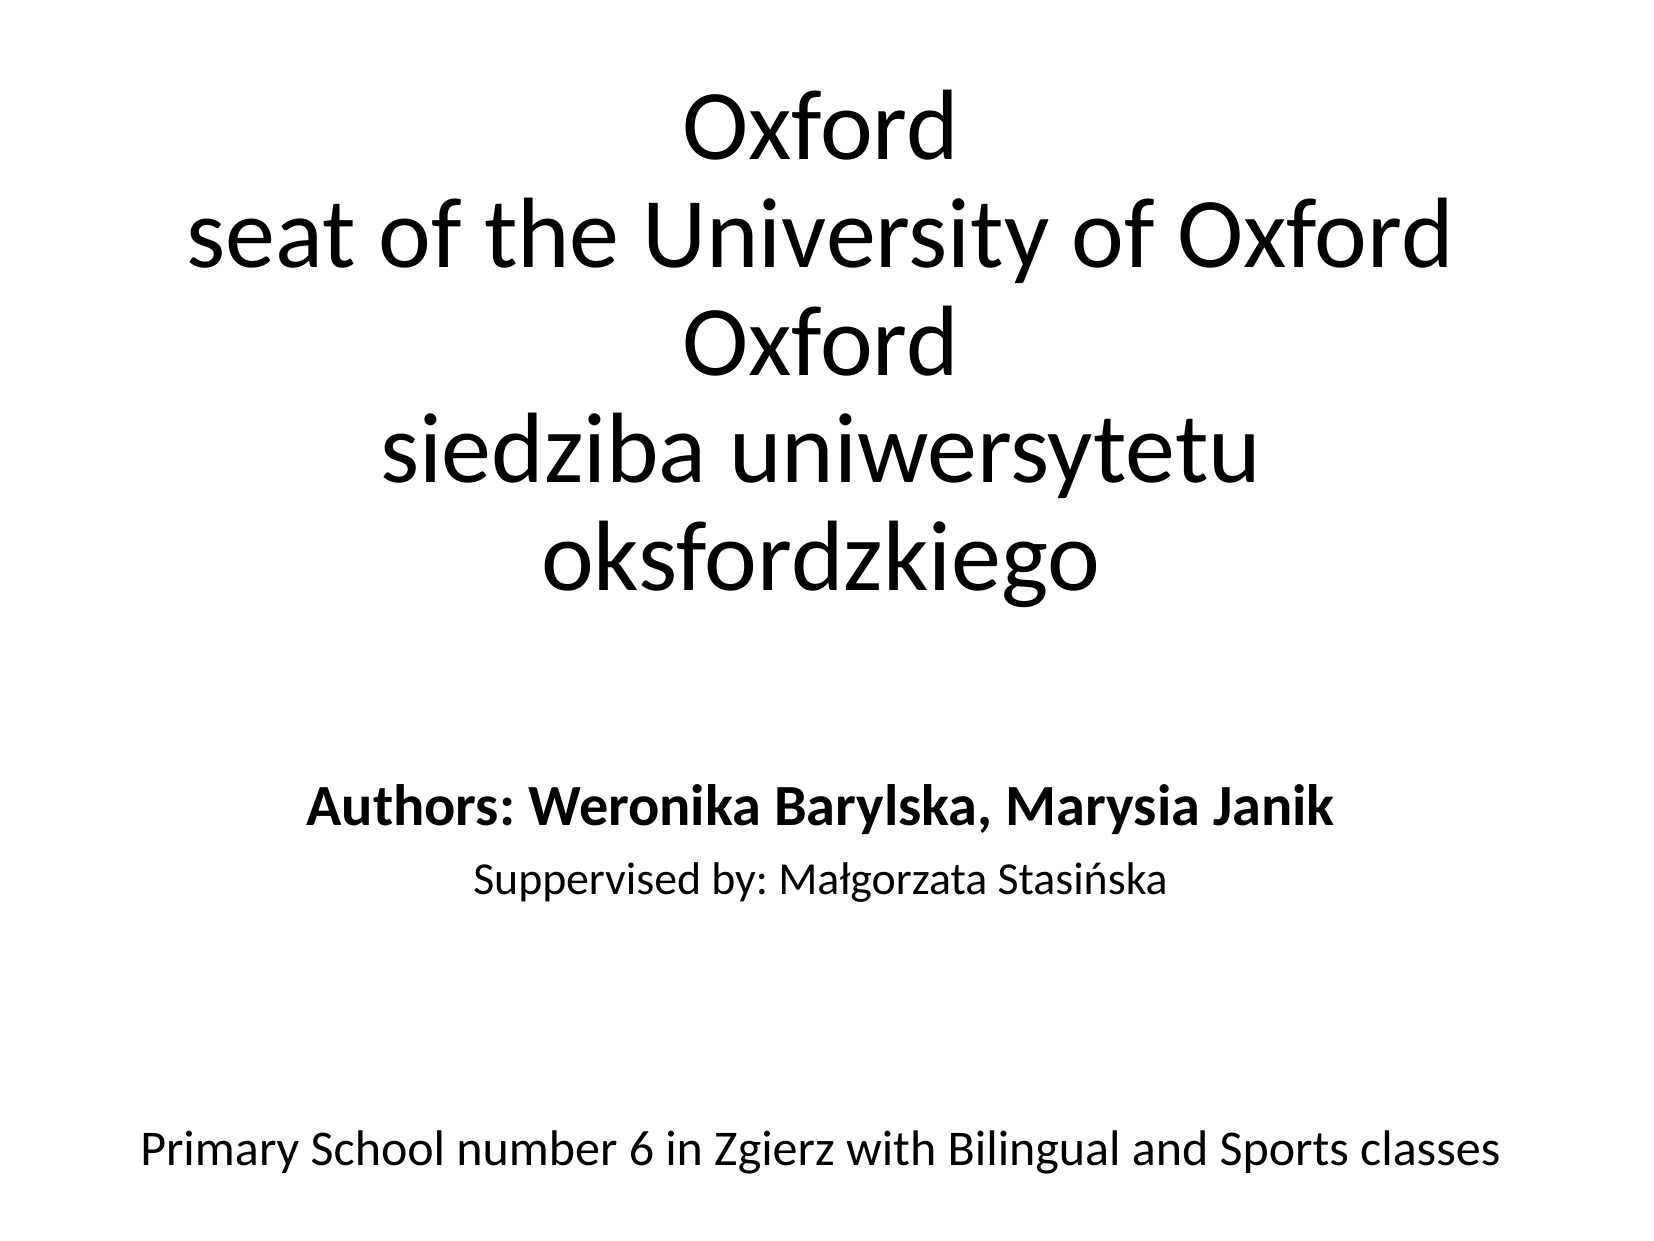

# Oxford seat of the University of Oxford Oxford siedziba uniwersytetu oksfordzkiego
Authors: Weronika Barylska, Marysia Janik
Suppervised by: Małgorzata Stasińska
Primary School number 6 in Zgierz with Bilingual and Sports classes